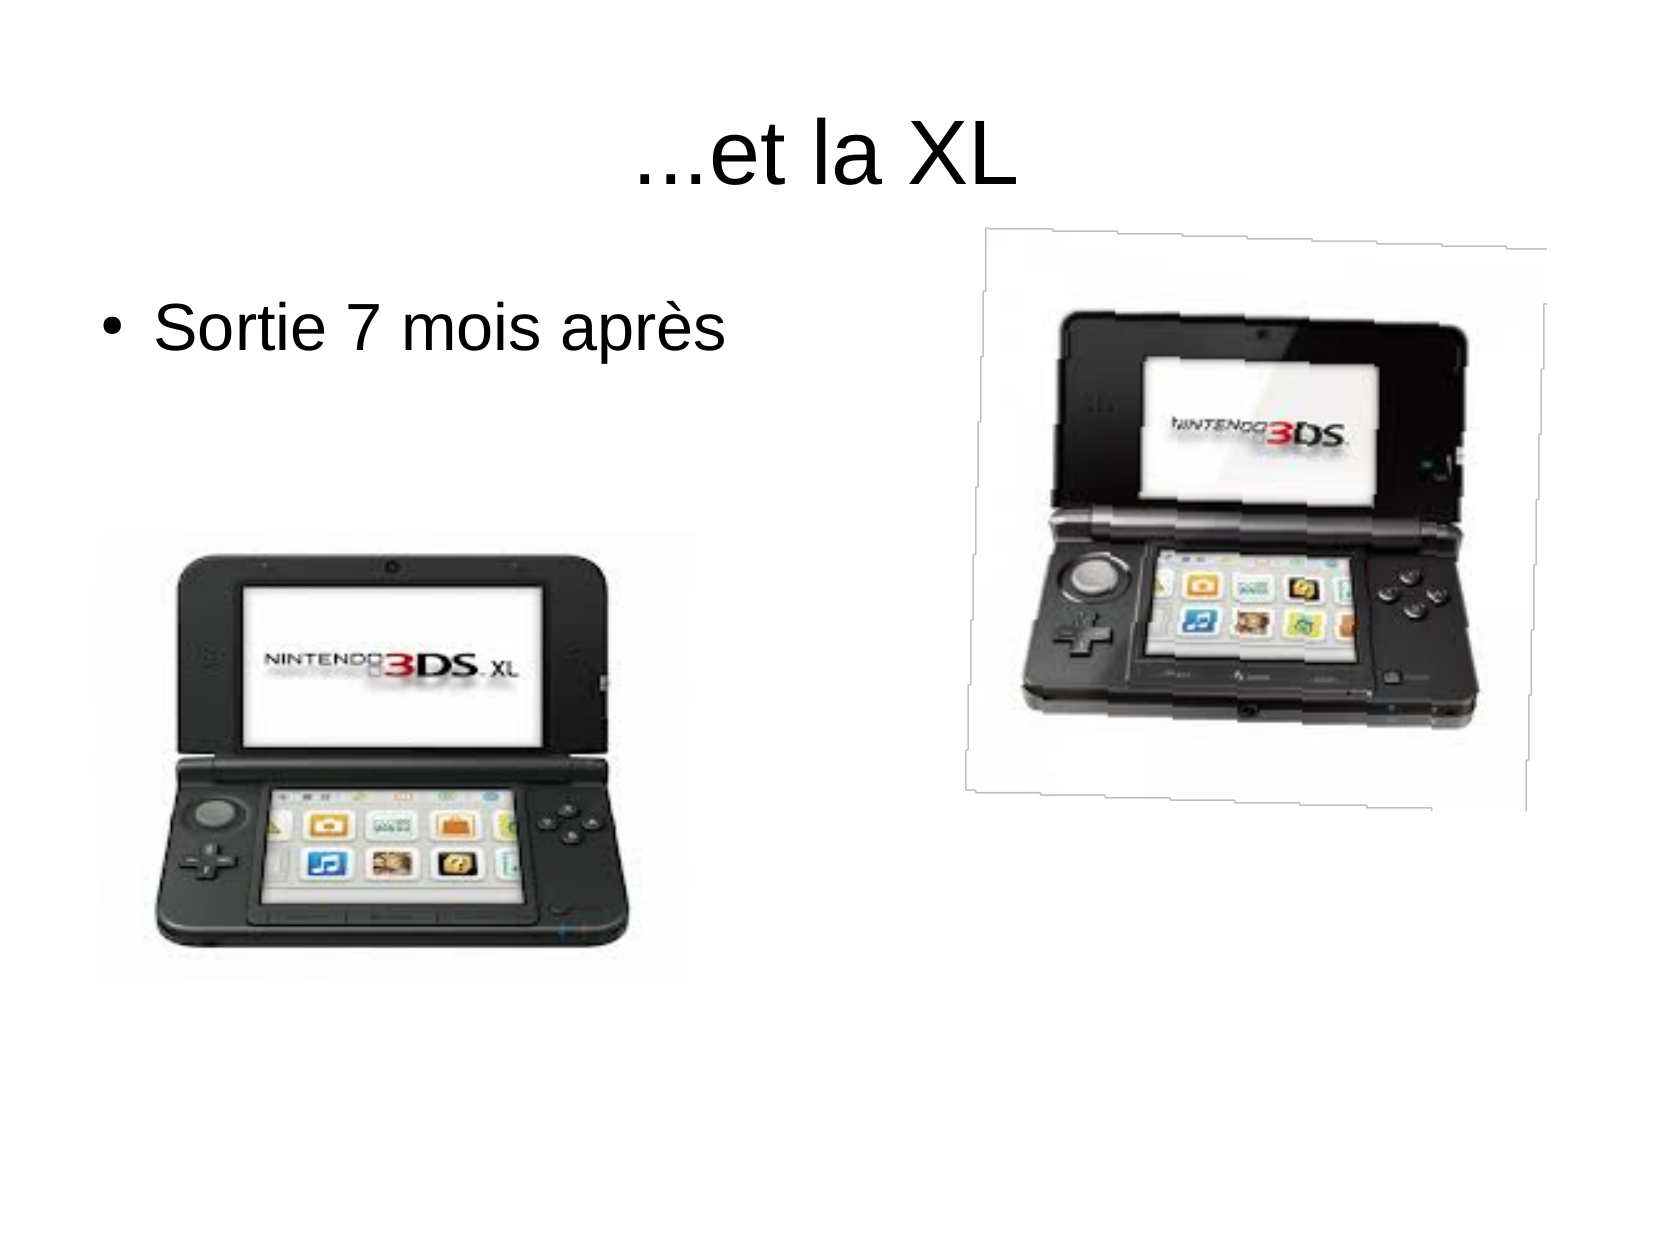

# ...et la XL
Sortie 7 mois après